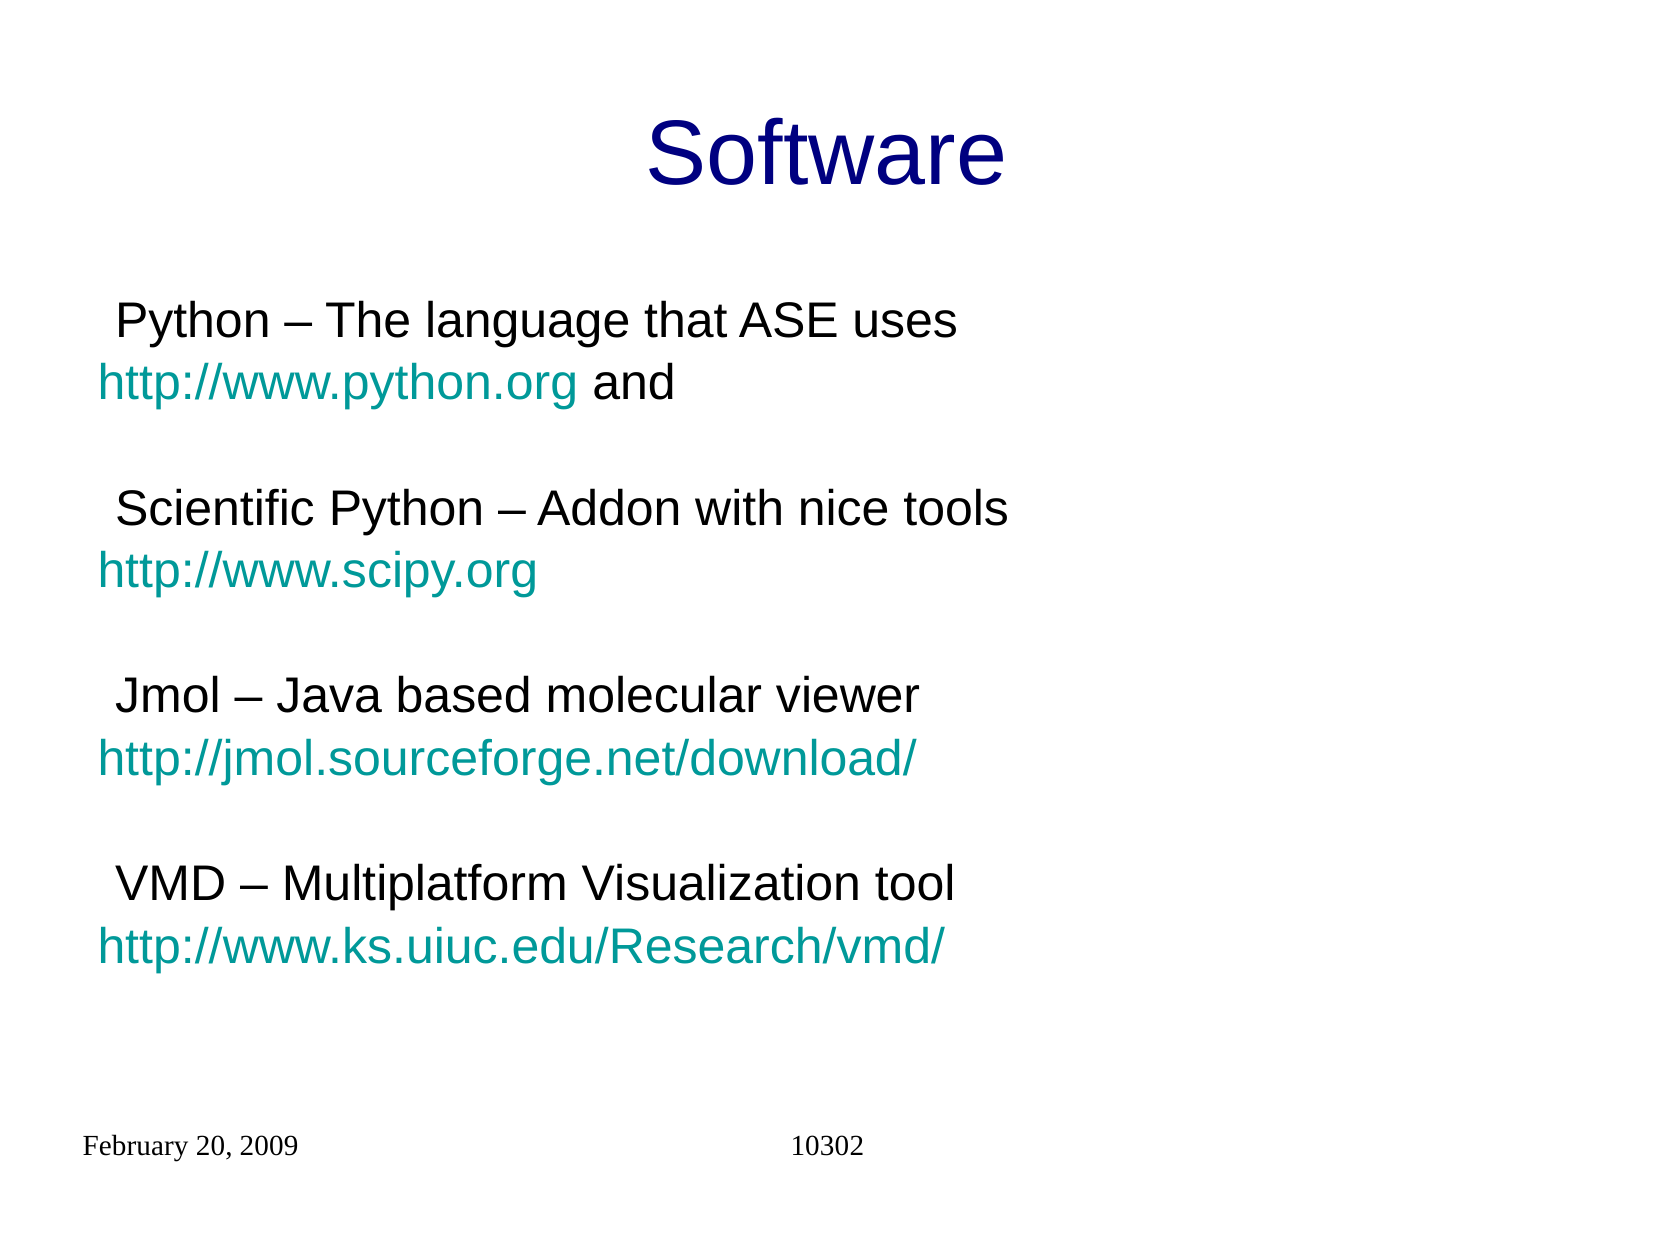

# Software
Python – The language that ASE uses
http://www.python.org and
Scientific Python – Addon with nice tools
http://www.scipy.org
Jmol – Java based molecular viewer
http://jmol.sourceforge.net/download/
VMD – Multiplatform Visualization tool
http://www.ks.uiuc.edu/Research/vmd/
February 20, 2009
10302